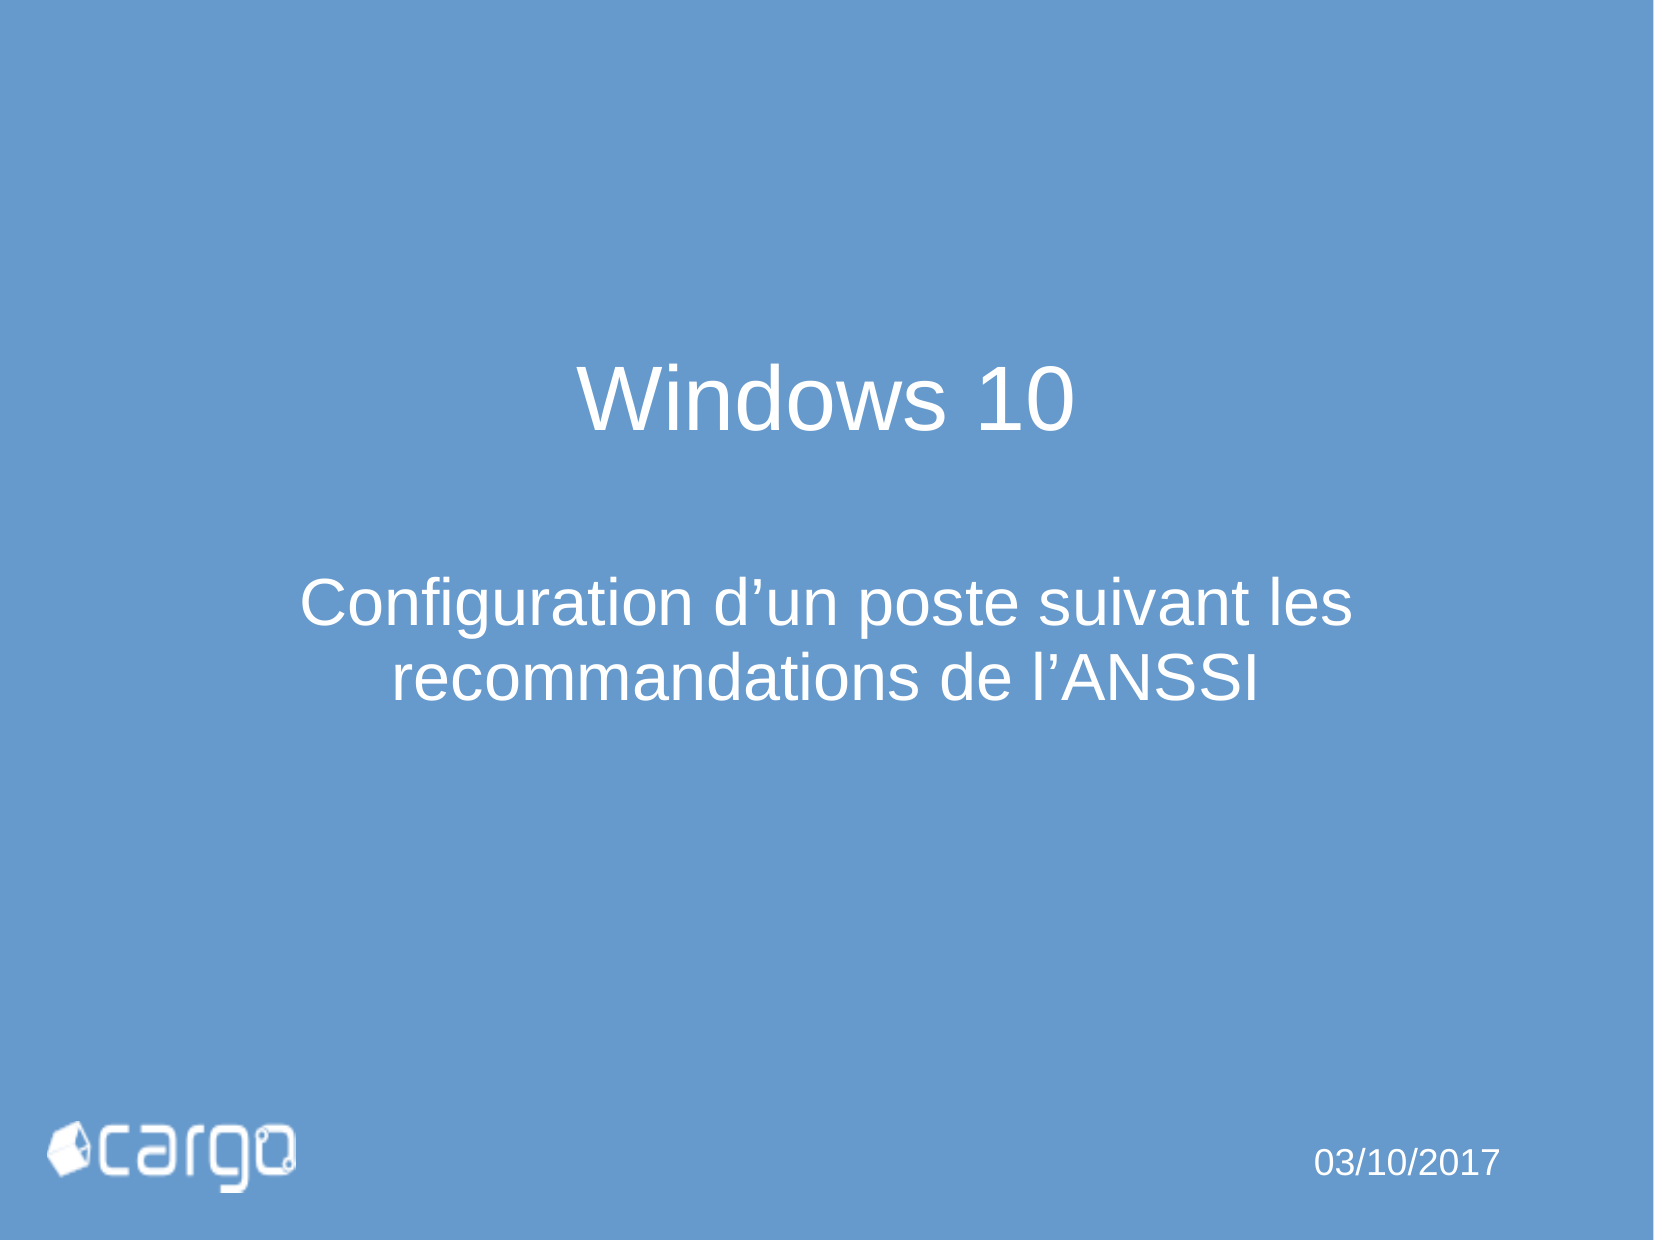

Configuration d’un poste suivant les recommandations de l’ANSSI
# Windows 10
03/10/2017